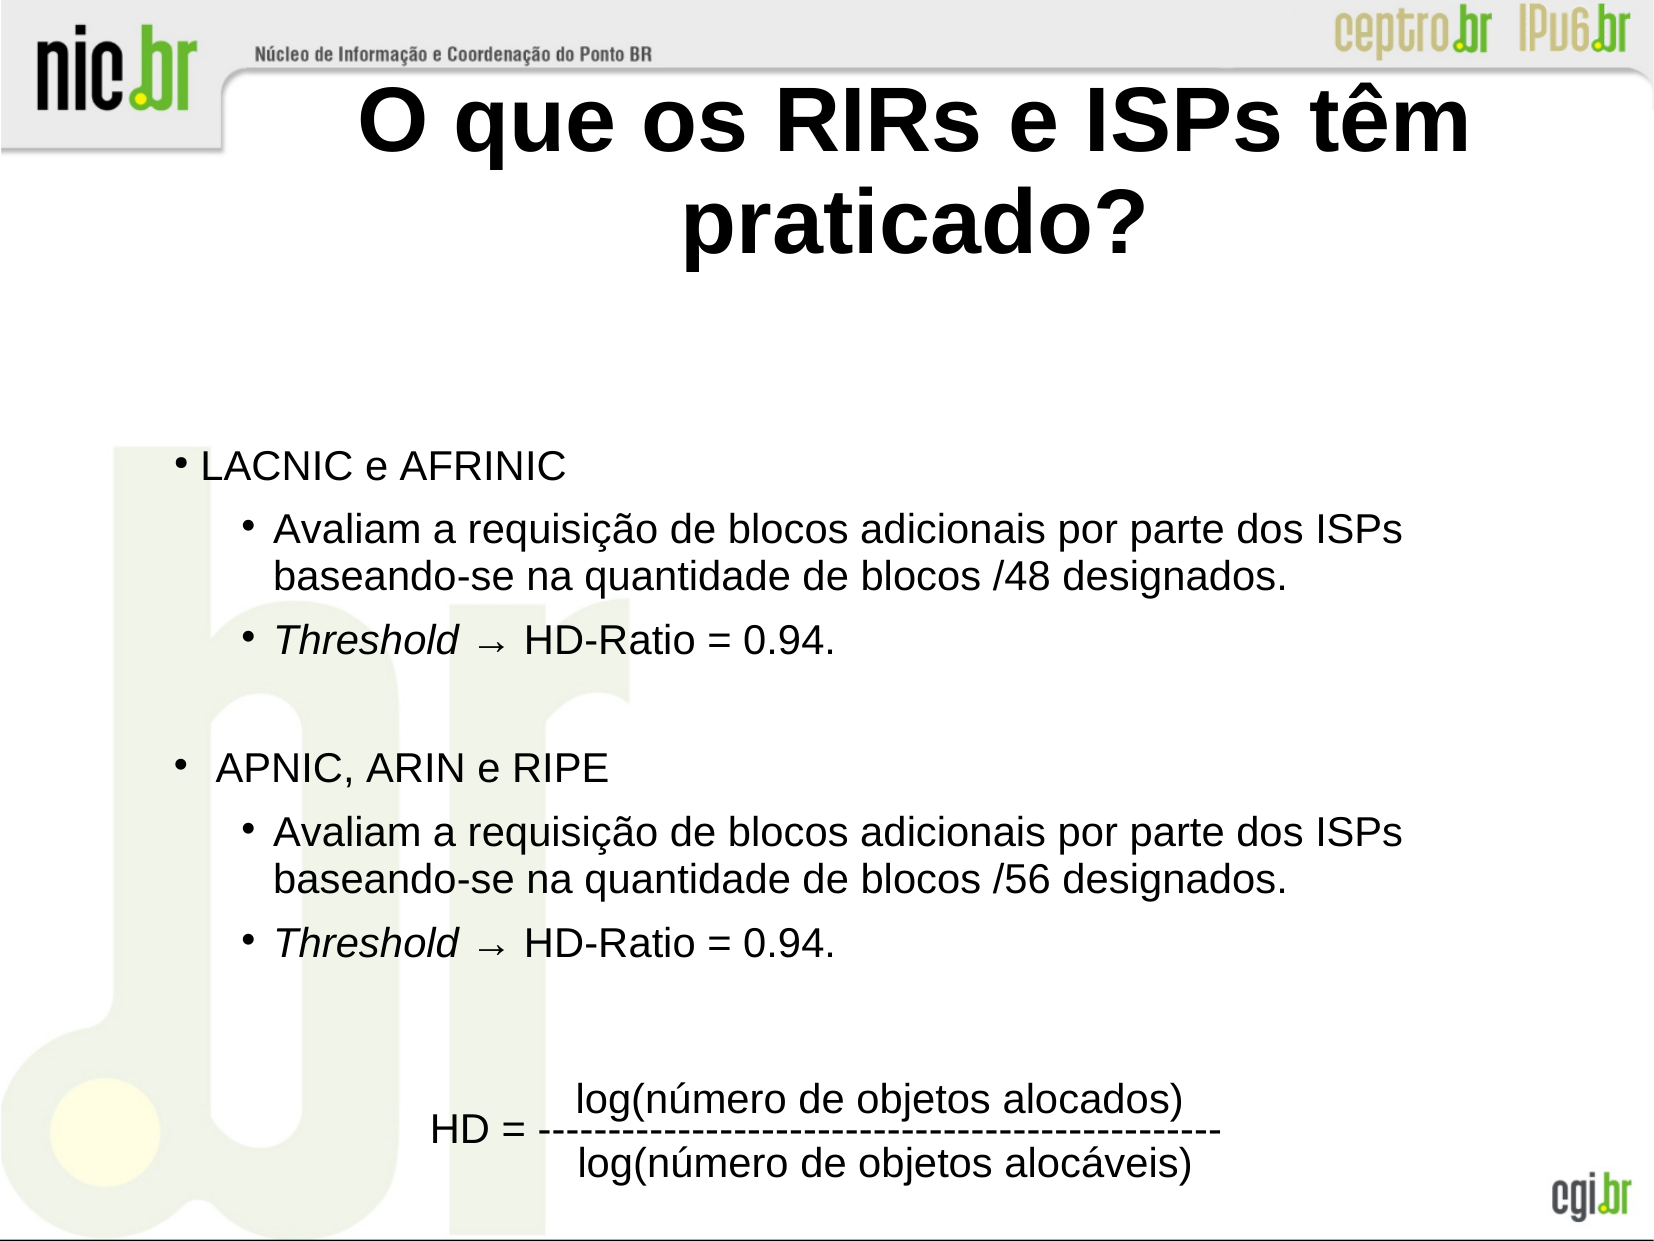

O que os RIRs e ISPs têm praticado?
 LACNIC e AFRINIC
Avaliam a requisição de blocos adicionais por parte dos ISPs baseando-se na quantidade de blocos /48 designados.
Threshold → HD-Ratio = 0.94.
 APNIC, ARIN e RIPE
Avaliam a requisição de blocos adicionais por parte dos ISPs baseando-se na quantidade de blocos /56 designados.
Threshold → HD-Ratio = 0.94.
HD = -------------------------------------------------
log(número de objetos alocados)
log(número de objetos alocáveis)